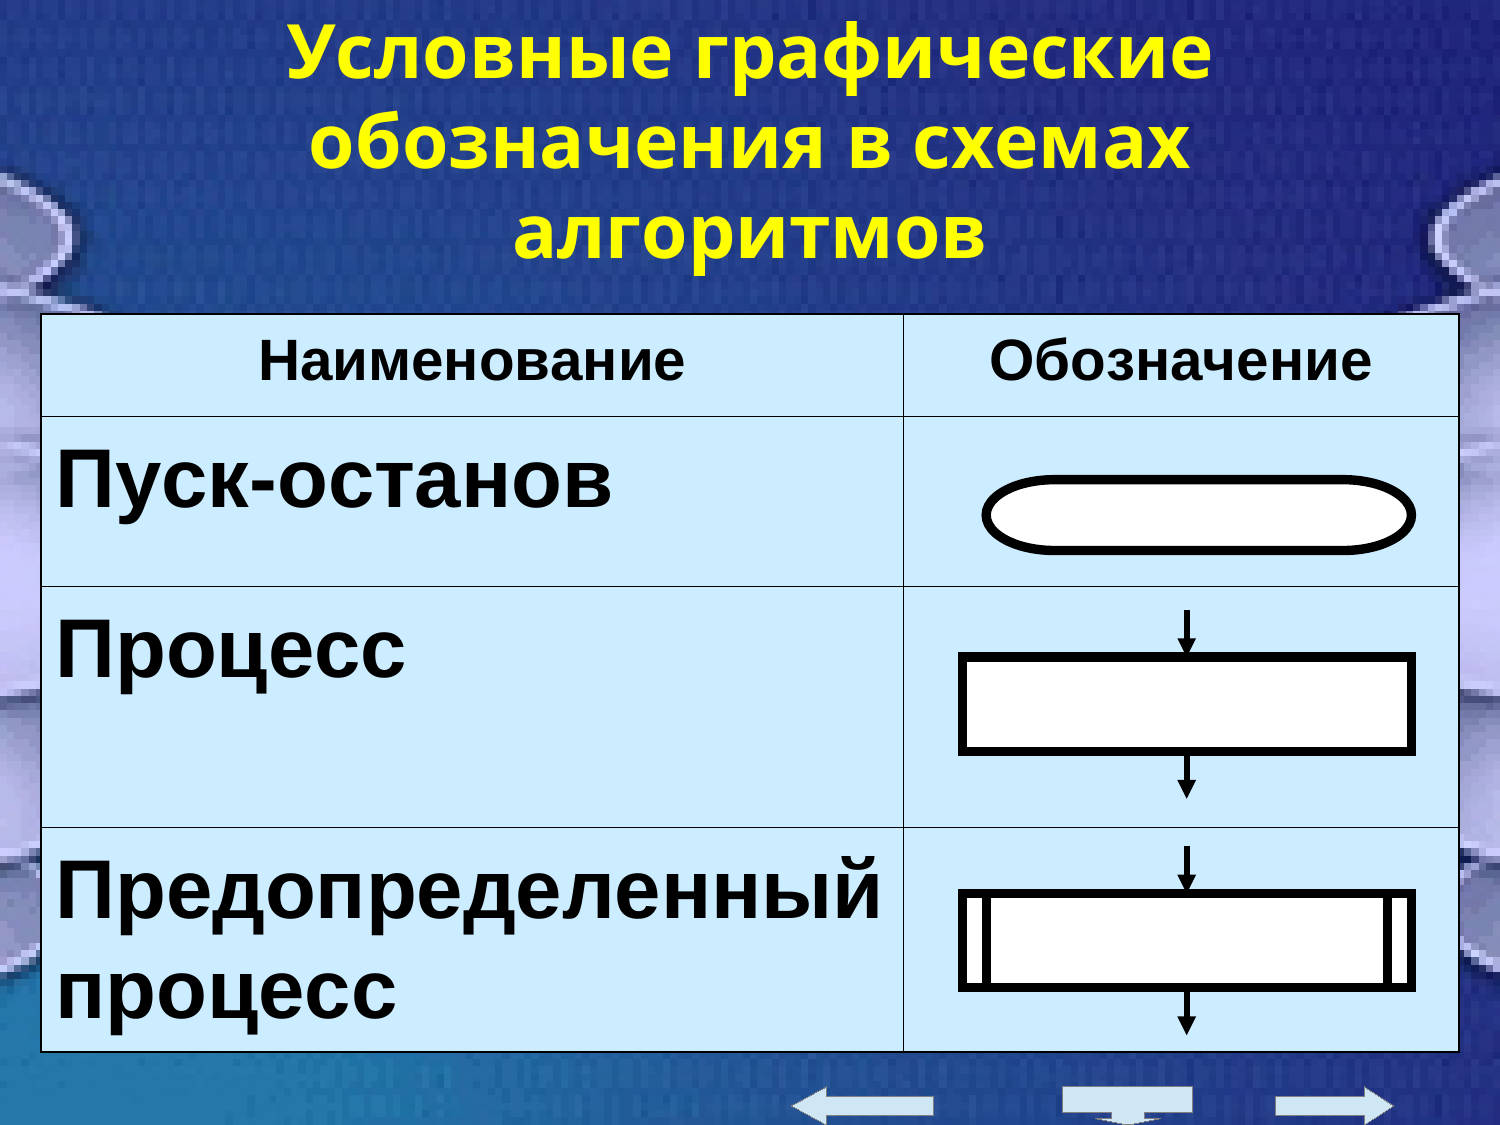

# Условные графические обозначения в схемах алгоритмов
| Наименование | Обозначение |
| --- | --- |
| Пуск-останов | |
| Процесс | |
| Предопределенный процесс | |